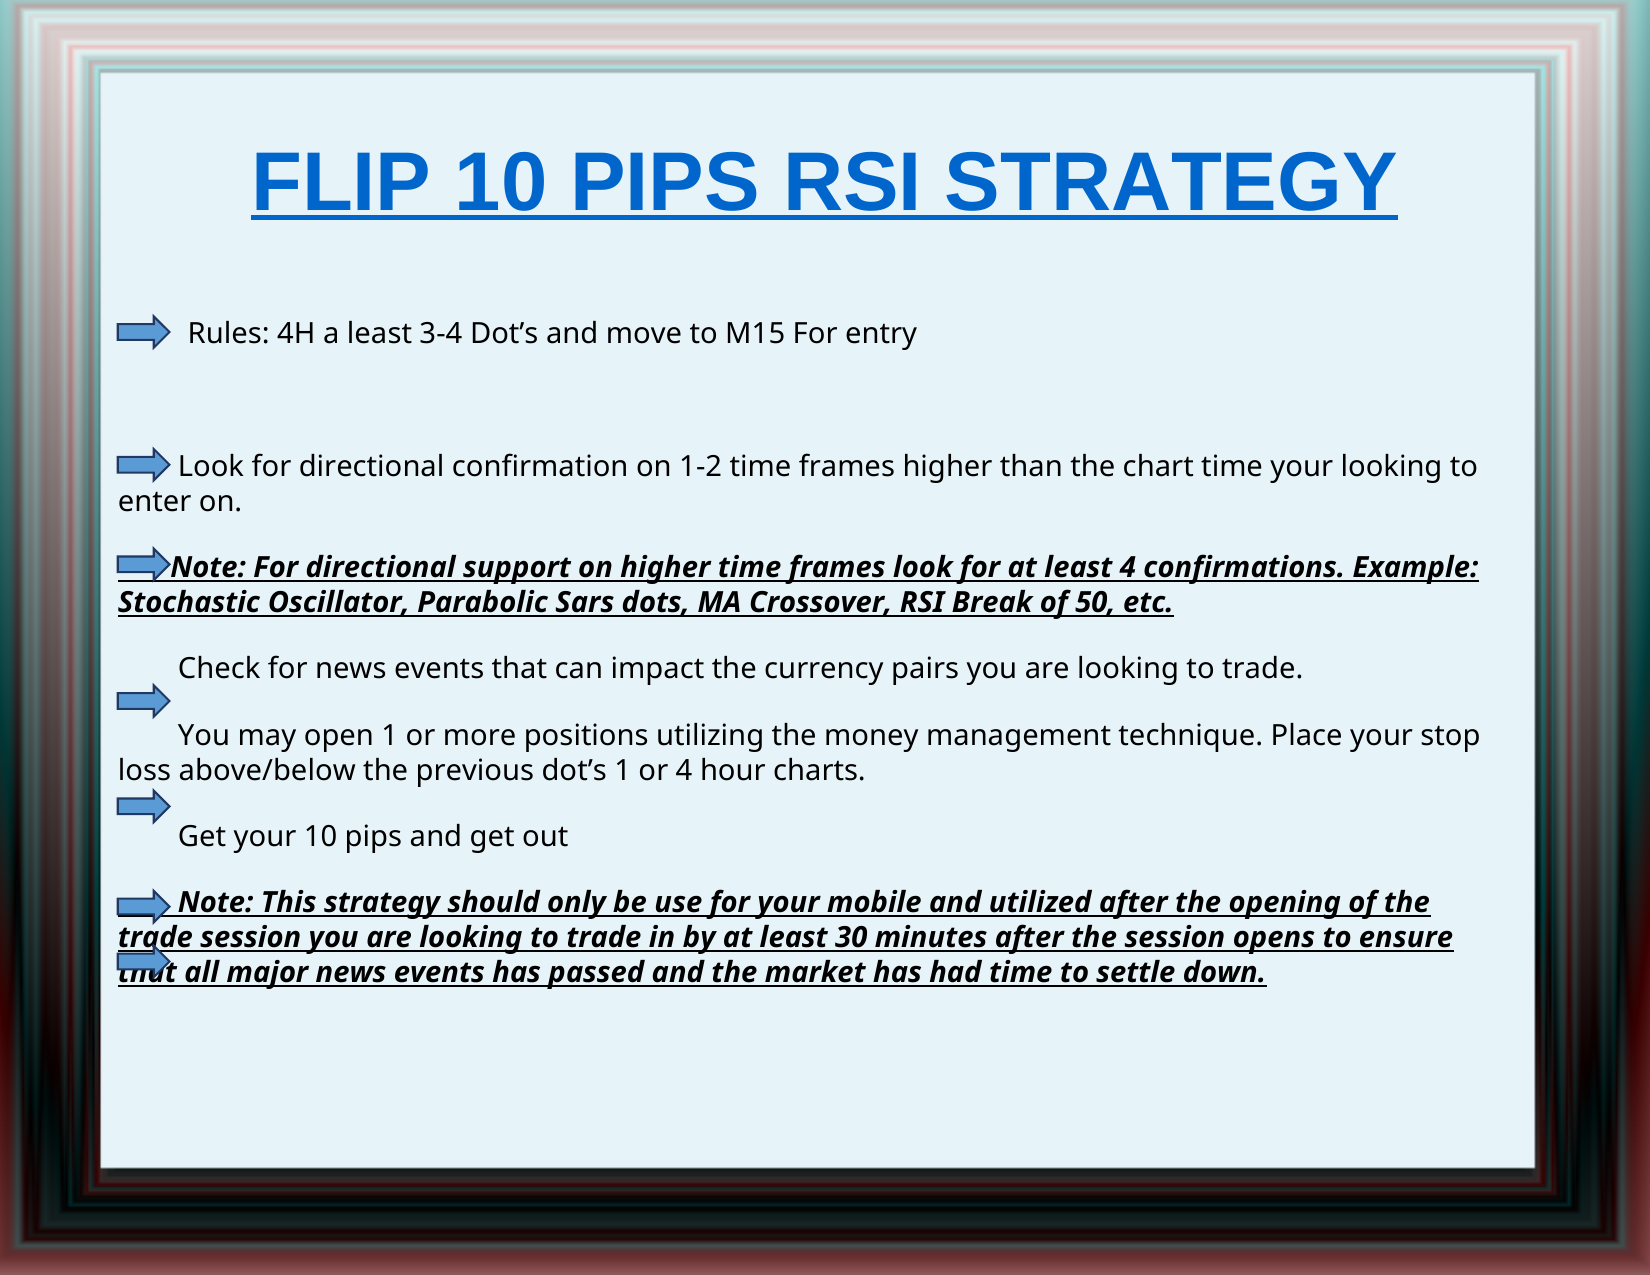

# FLIP 10 PIPS RSI STRATEGY
 Rules: 4H a least 3-4 Dot’s and move to M15 For entry
 Look for directional confirmation on 1-2 time frames higher than the chart time your looking to enter on.
 Note: For directional support on higher time frames look for at least 4 confirmations. Example: Stochastic Oscillator, Parabolic Sars dots, MA Crossover, RSI Break of 50, etc.
 Check for news events that can impact the currency pairs you are looking to trade.
 You may open 1 or more positions utilizing the money management technique. Place your stop loss above/below the previous dot’s 1 or 4 hour charts.
 Get your 10 pips and get out
 Note: This strategy should only be use for your mobile and utilized after the opening of the trade session you are looking to trade in by at least 30 minutes after the session opens to ensure that all major news events has passed and the market has had time to settle down.